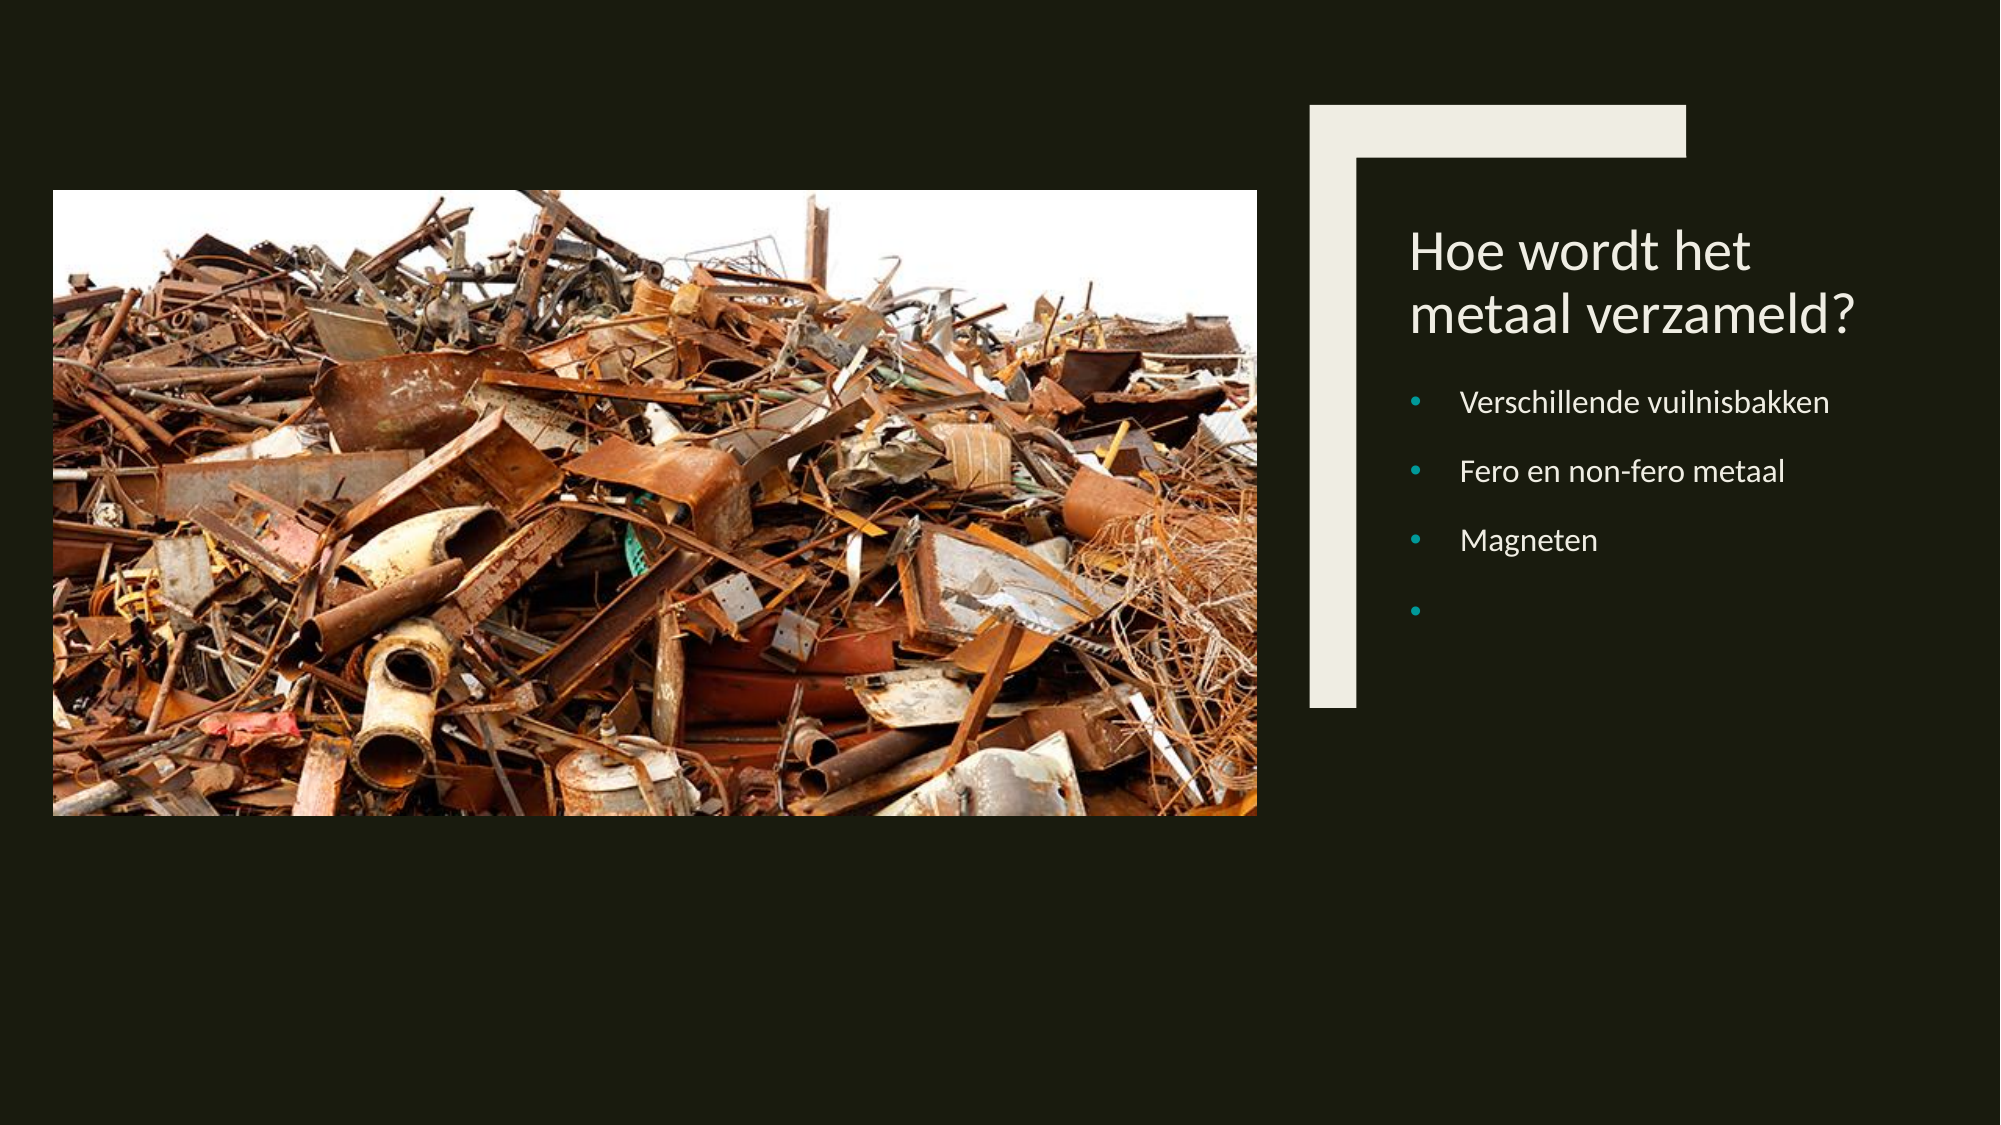

# Hoe wordt het metaal verzameld?
Verschillende vuilnisbakken
Fero en non-fero metaal
Magneten